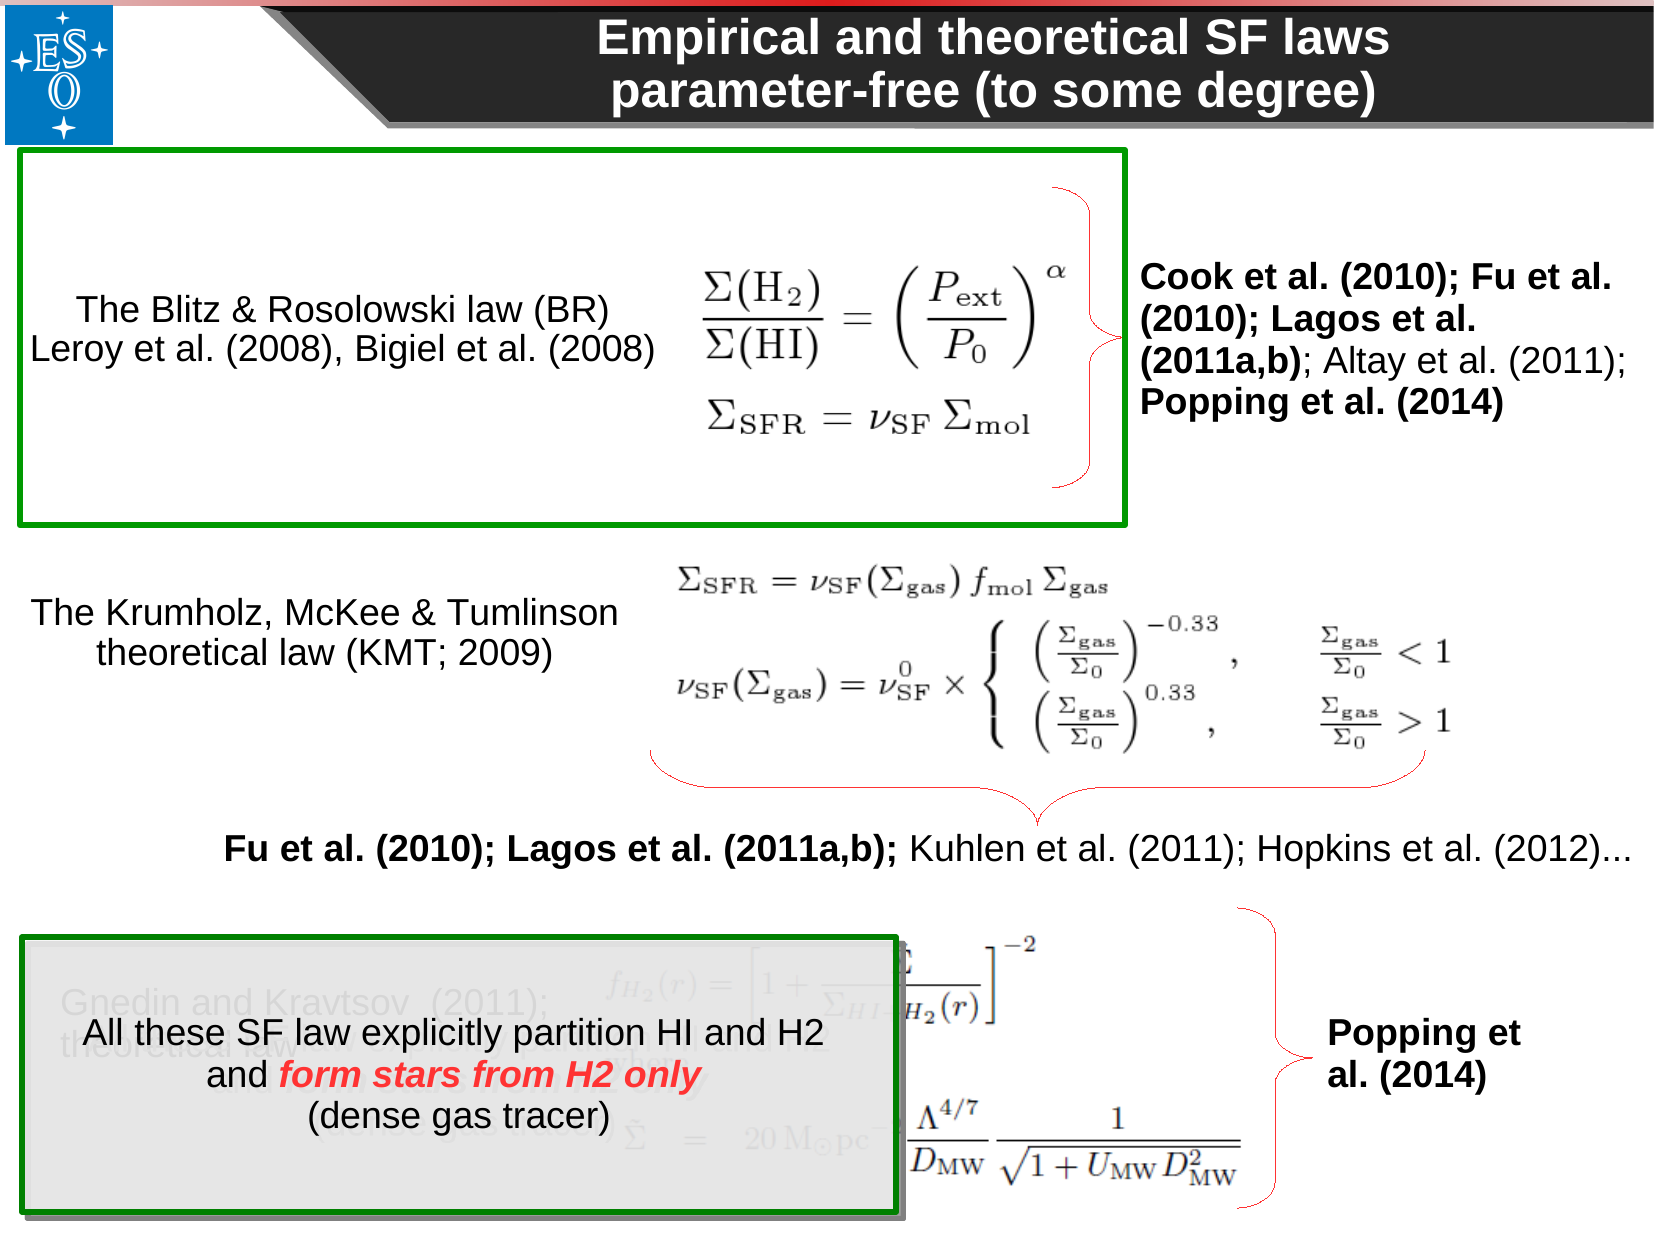

Empirical and theoretical SF laws
parameter-free (to some degree)
The Blitz & Rosolowski law (BR)
Leroy et al. (2008), Bigiel et al. (2008)
Cook et al. (2010); Fu et al. (2010); Lagos et al. (2011a,b); Altay et al. (2011); Popping et al. (2014)
The Krumholz, McKee & Tumlinson theoretical law (KMT; 2009)
Fu et al. (2010); Lagos et al. (2011a,b); Kuhlen et al. (2011); Hopkins et al. (2012)...
All these SF law explicitly partition HI and H2
and form stars from H2 only
(dense gas tracer)
Gnedin and Kravtsov (2011);
theoretical law
Popping et al. (2014)